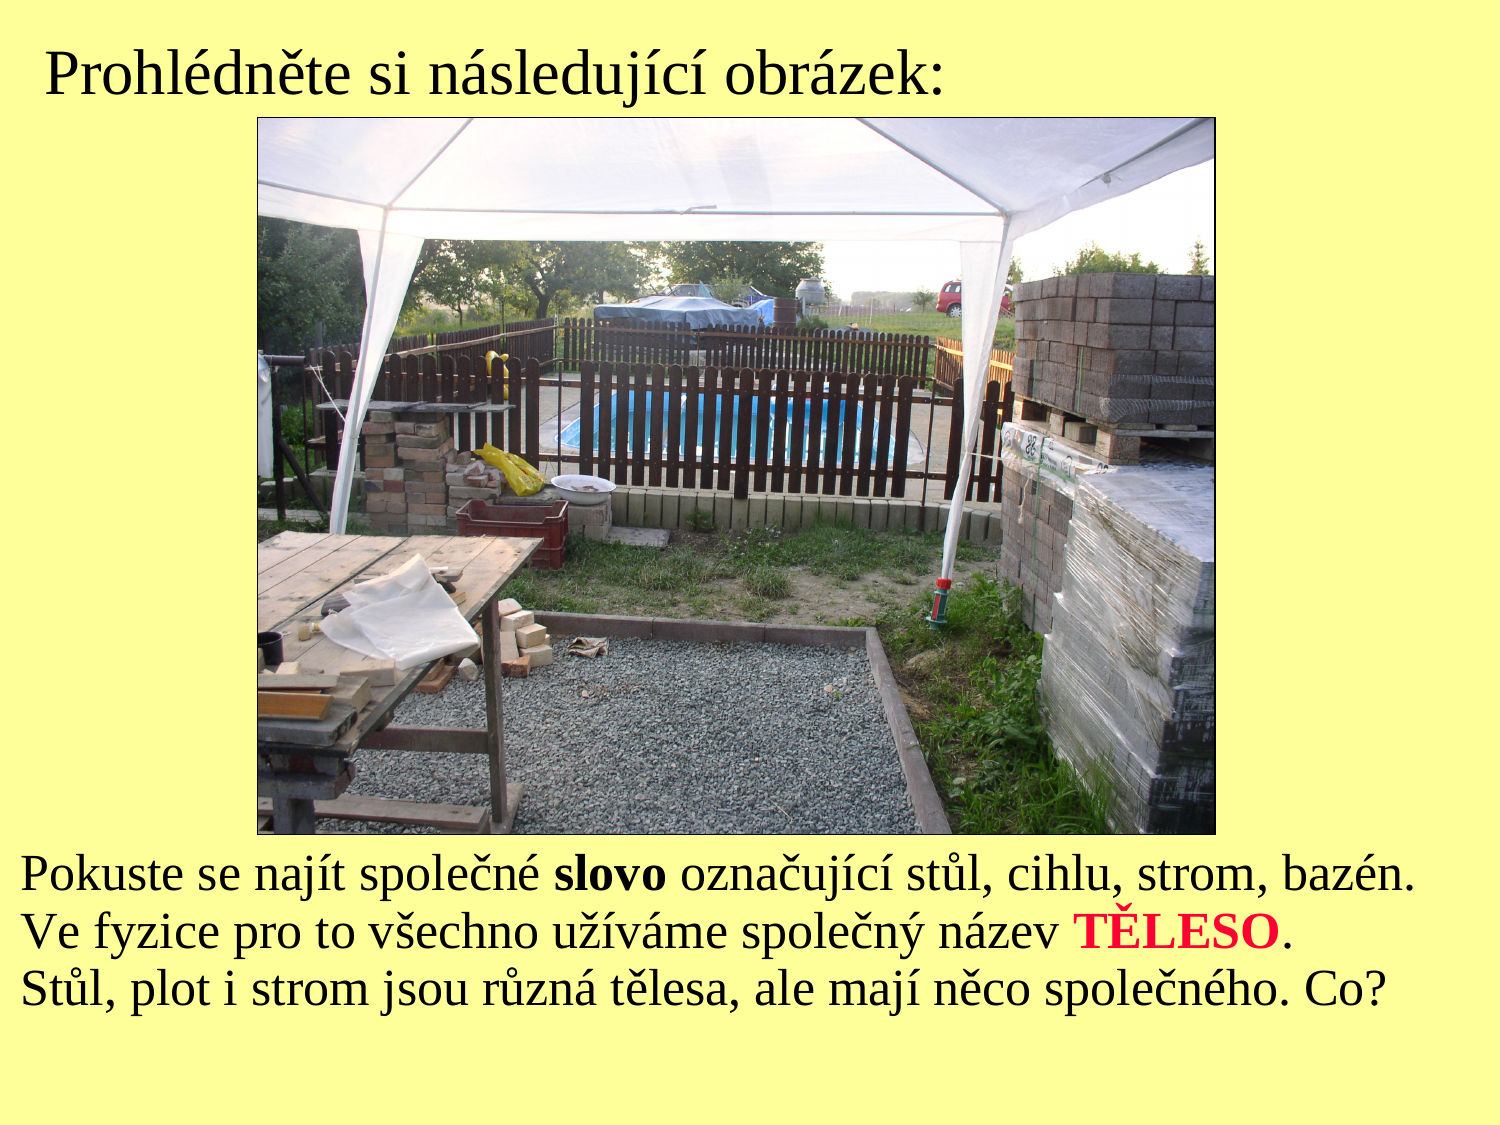

Prohlédněte si následující obrázek:
Pokuste se najít společné slovo označující stůl, cihlu, strom, bazén.
Ve fyzice pro to všechno užíváme společný název TĚLESO.
Stůl, plot i strom jsou různá tělesa, ale mají něco společného. Co?